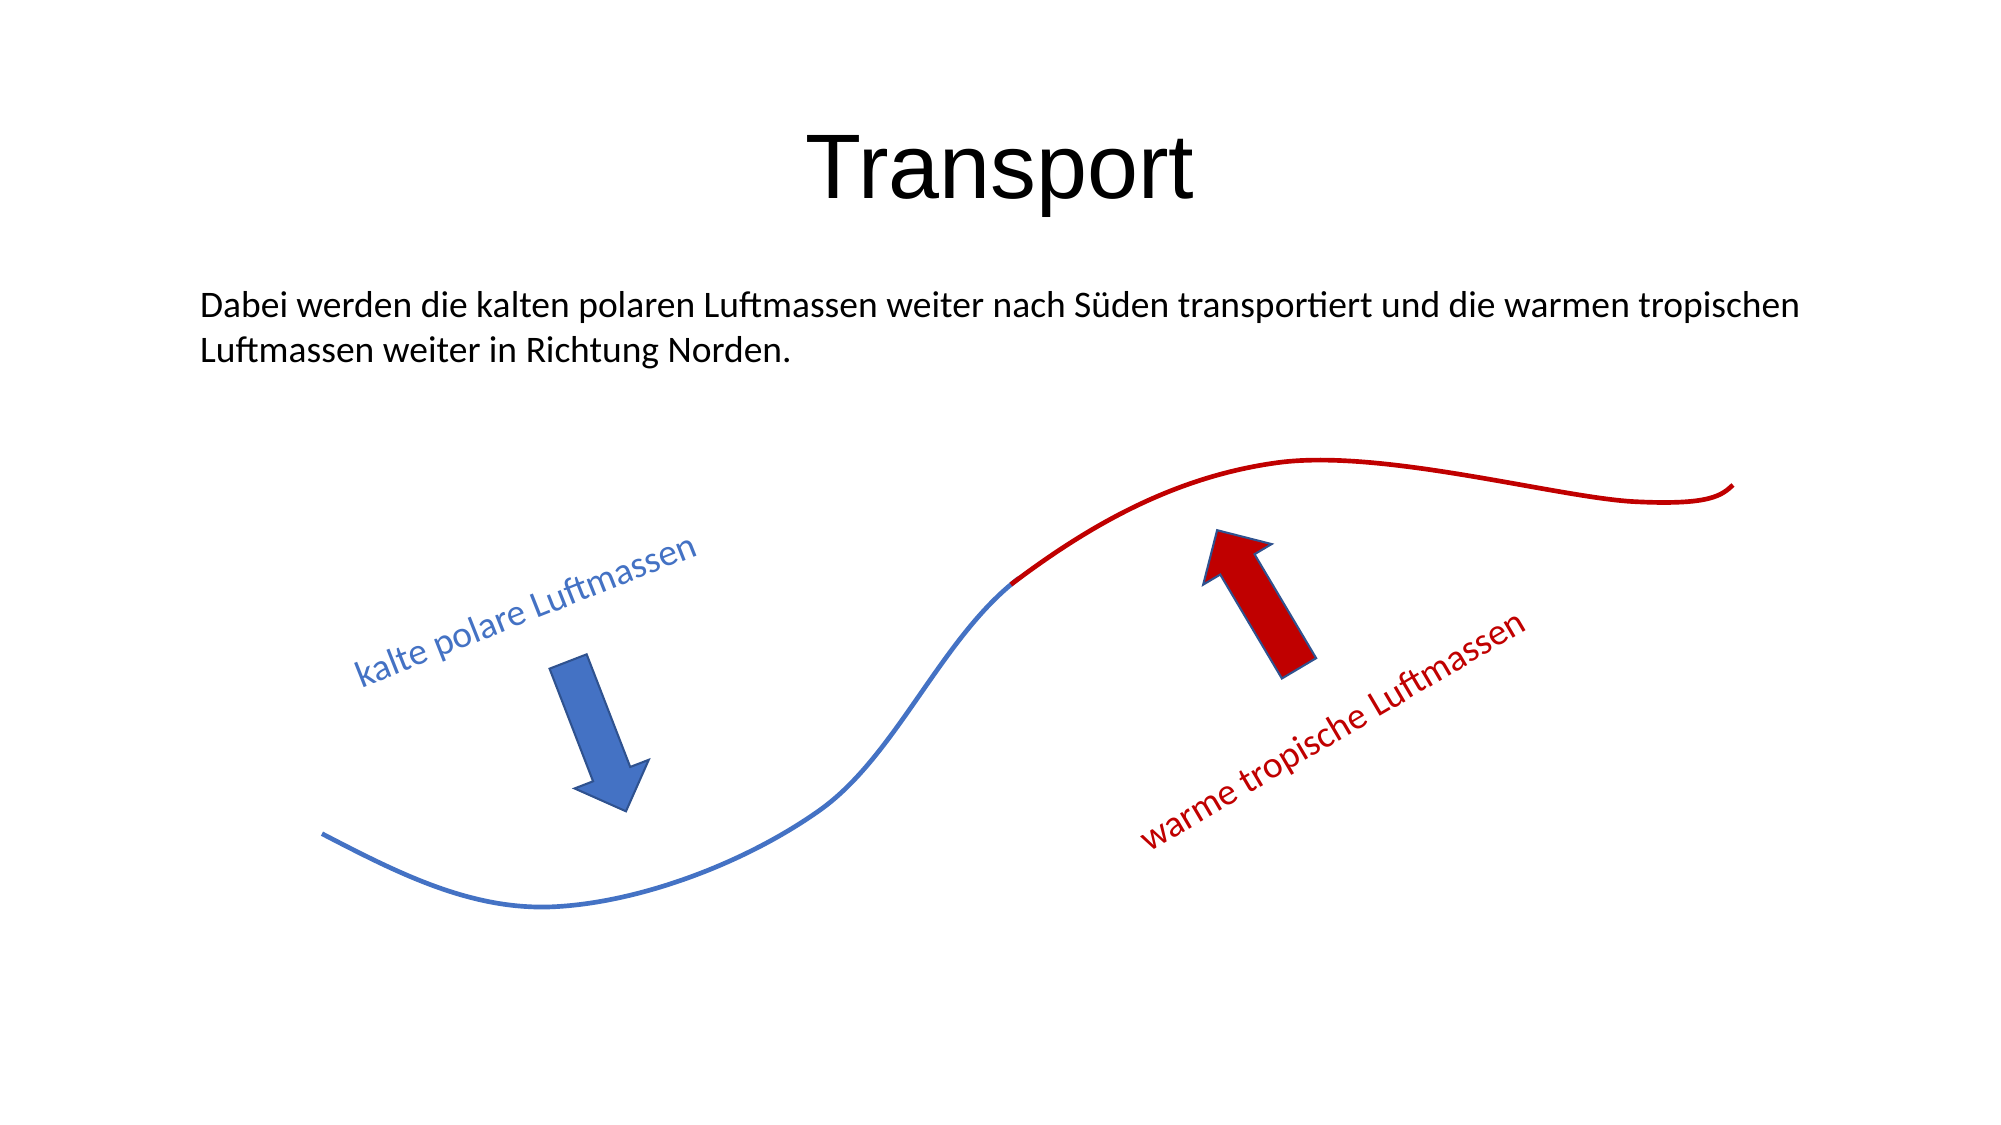

# Transport
Dabei werden die kalten polaren Luftmassen weiter nach Süden transportiert und die warmen tropischen
Luftmassen weiter in Richtung Norden.
kalte polare Luftmassen
warme tropische Luftmassen